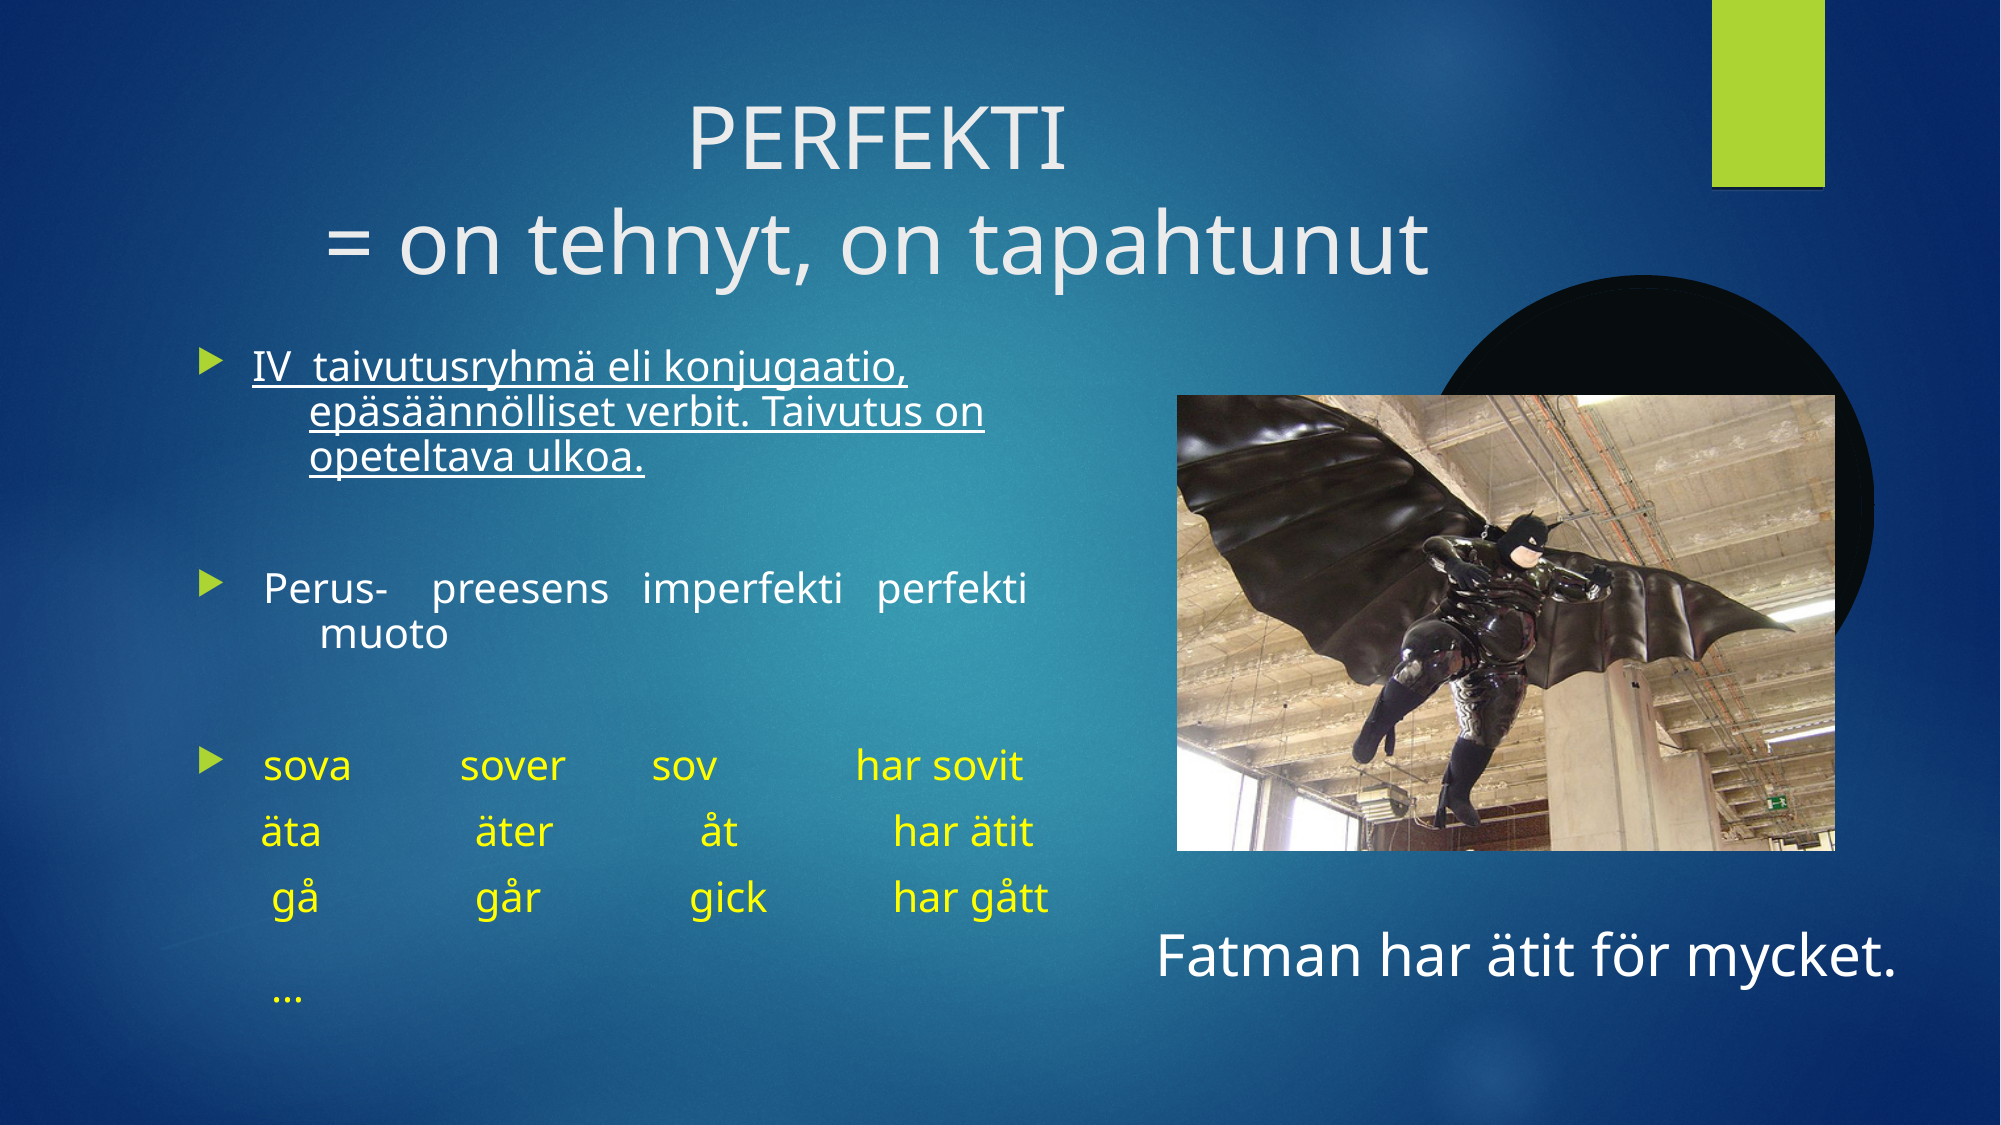

# PERFEKTI = on tehnyt, on tapahtunut
IV taivutusryhmä eli konjugaatio, epäsäännölliset verbit. Taivutus on opeteltava ulkoa.
 Perus- preesens imperfekti perfekti
 muoto
 sova sover	 sov		 har sovit
 äta 		 äter		 åt		 har ätit
	gå 		 går		 gick		 har gått
	…
Fatman har ätit för mycket.